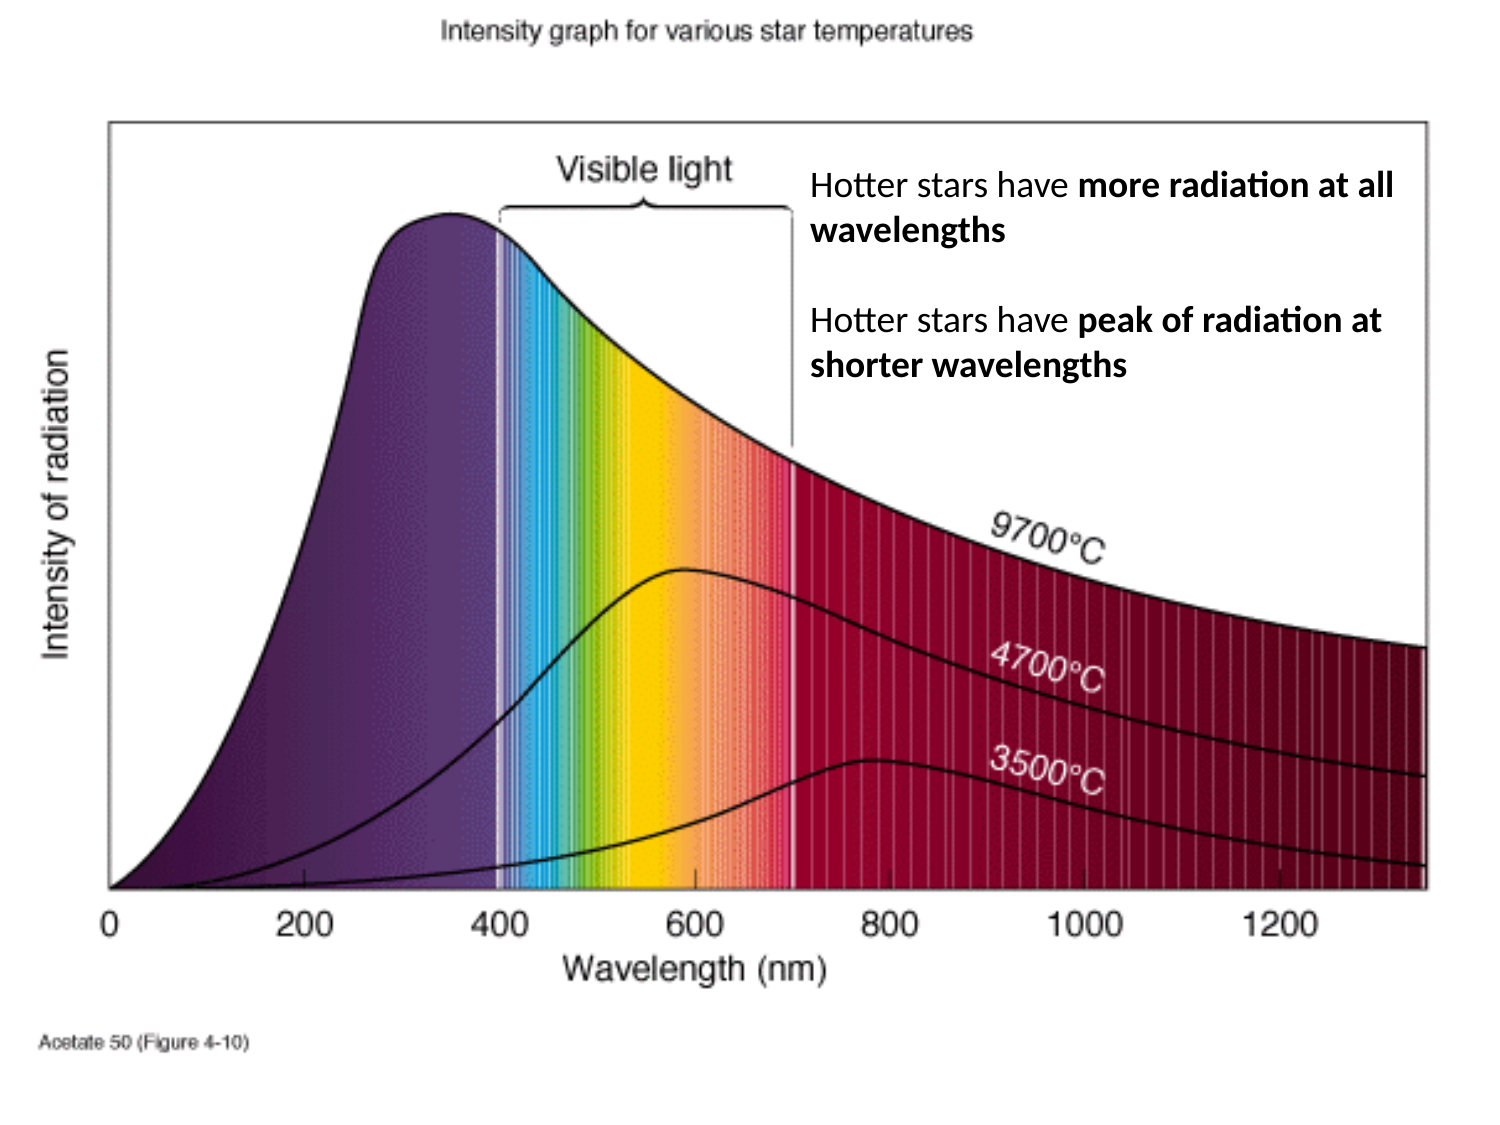

Hotter stars have more radiation at all wavelengths
Hotter stars have peak of radiation at shorter wavelengths